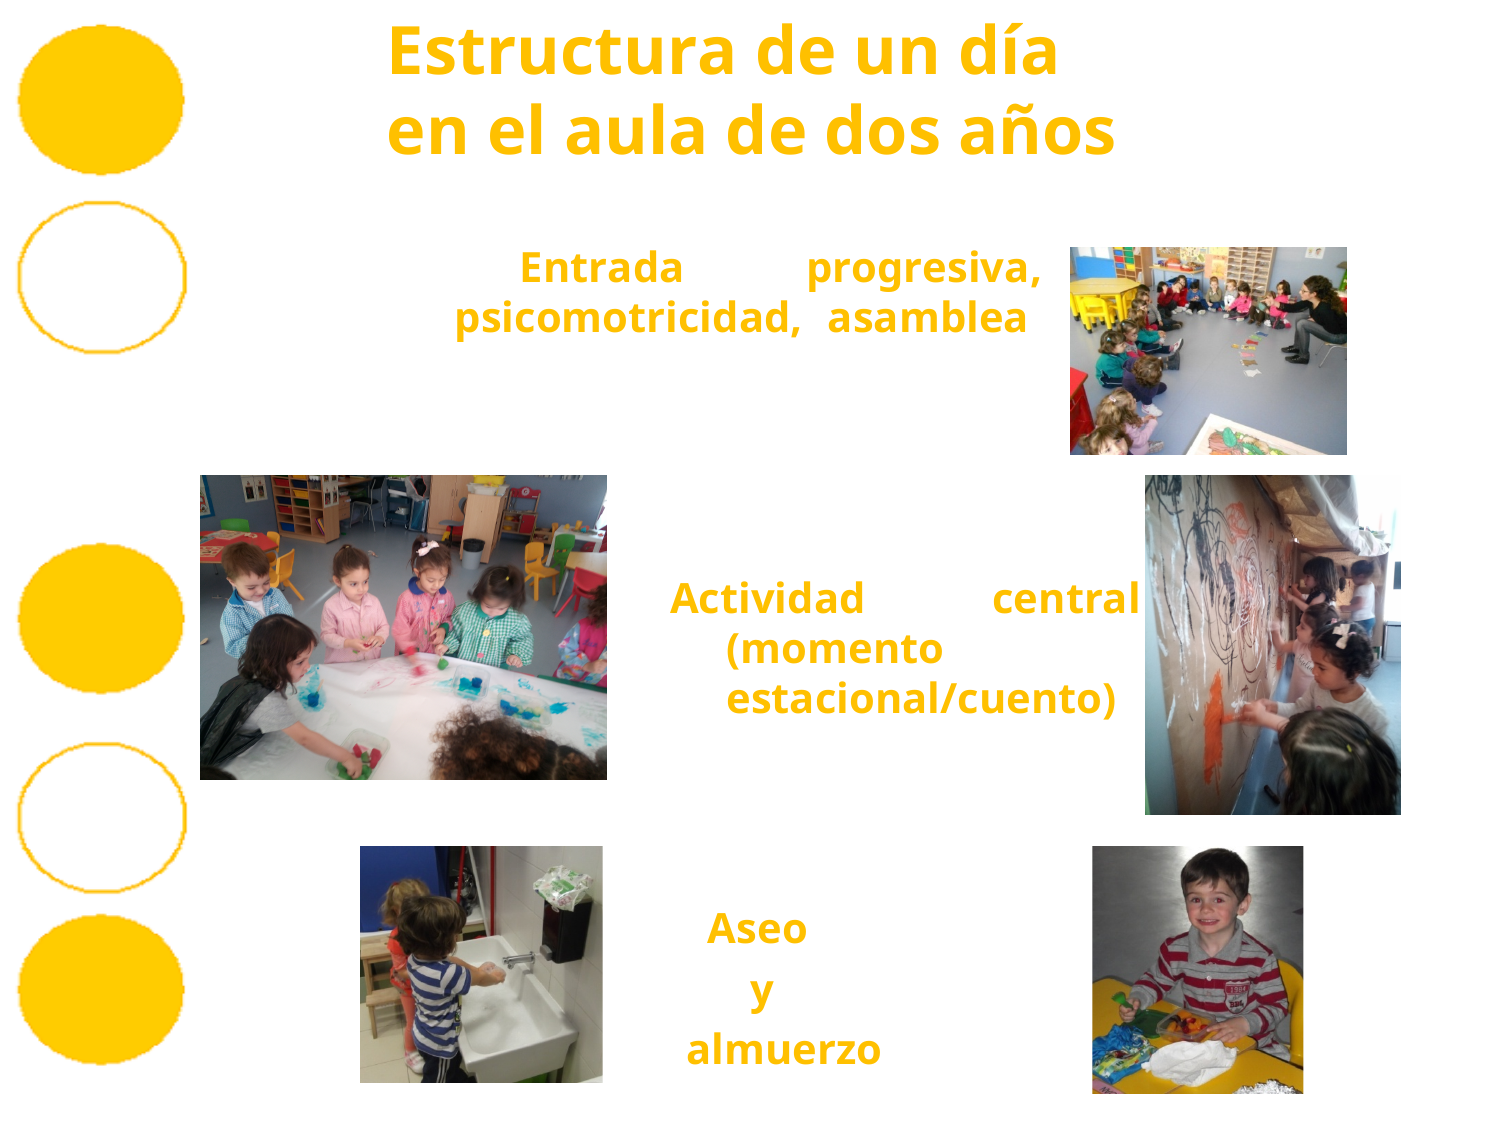

Estructura de un día
en el aula de dos años
 Entrada progresiva, psicomotricidad, asamblea
Actividad central (momento estacional/cuento)
 Aseo
 y
 almuerzo